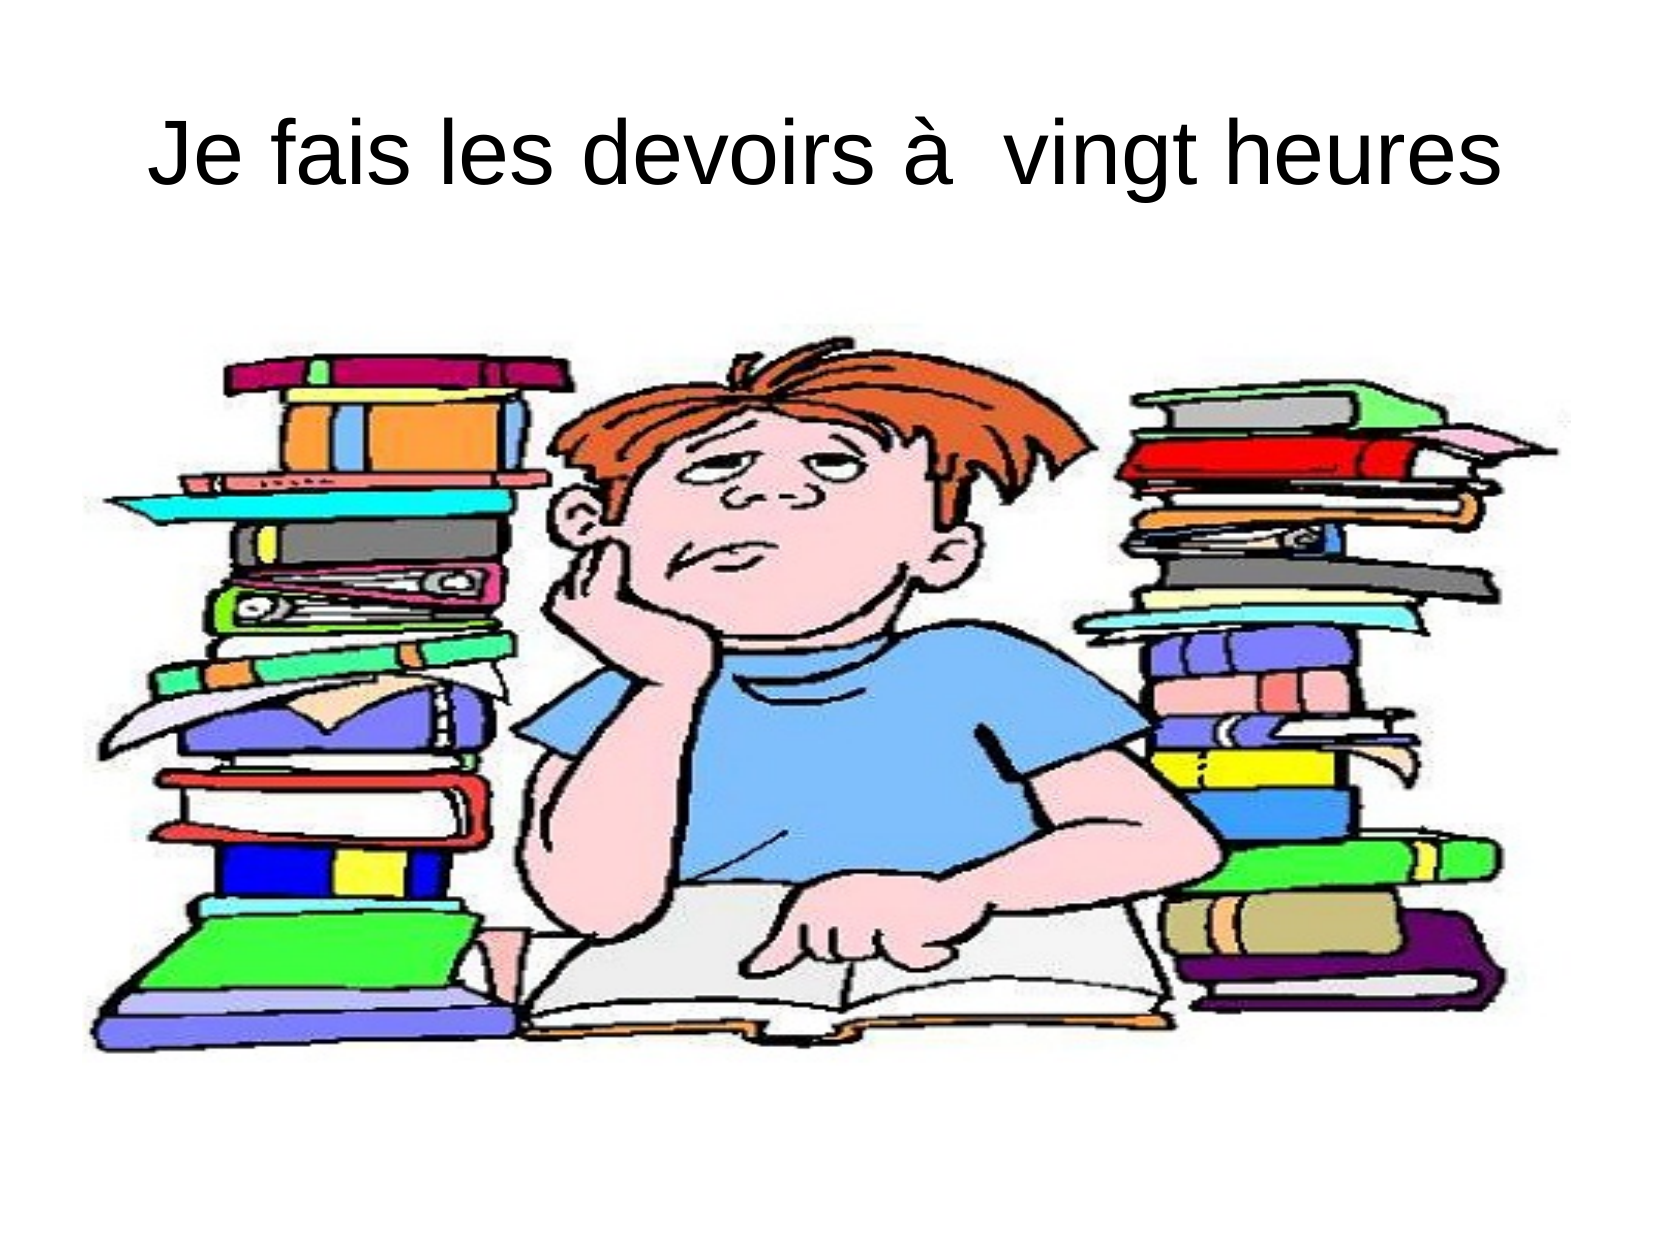

# Je fais les devoirs à vingt heures